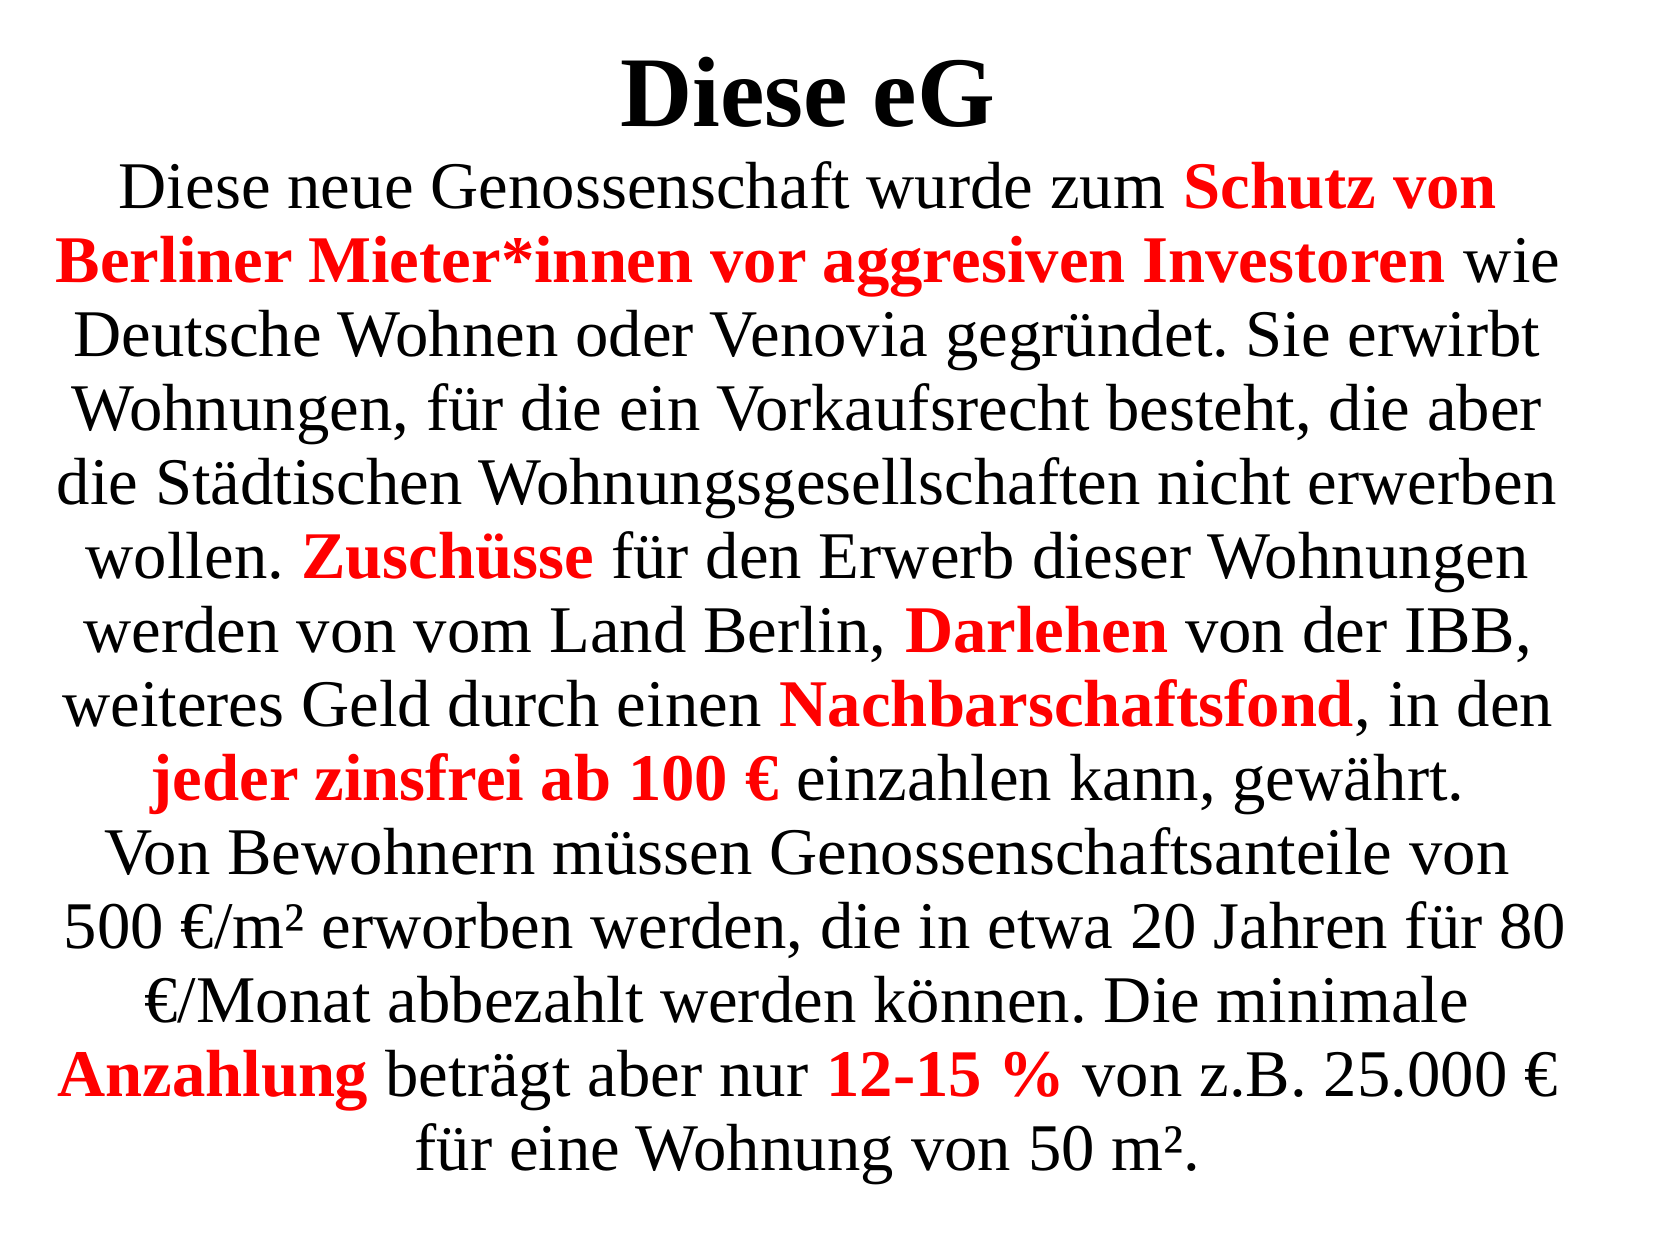

Diese eG
Diese neue Genossenschaft wurde zum Schutz von Berliner Mieter*innen vor aggresiven Investoren wie Deutsche Wohnen oder Venovia gegründet. Sie erwirbt Wohnungen, für die ein Vorkaufsrecht besteht, die aber die Städtischen Wohnungsgesellschaften nicht erwerben wollen. Zuschüsse für den Erwerb dieser Wohnungen werden von vom Land Berlin, Darlehen von der IBB, weiteres Geld durch einen Nachbarschaftsfond, in den jeder zinsfrei ab 100 € einzahlen kann, gewährt.
Von Bewohnern müssen Genossenschaftsanteile von
 500 €/m² erworben werden, die in etwa 20 Jahren für 80 €/Monat abbezahlt werden können. Die minimale Anzahlung beträgt aber nur 12-15 % von z.B. 25.000 € für eine Wohnung von 50 m².